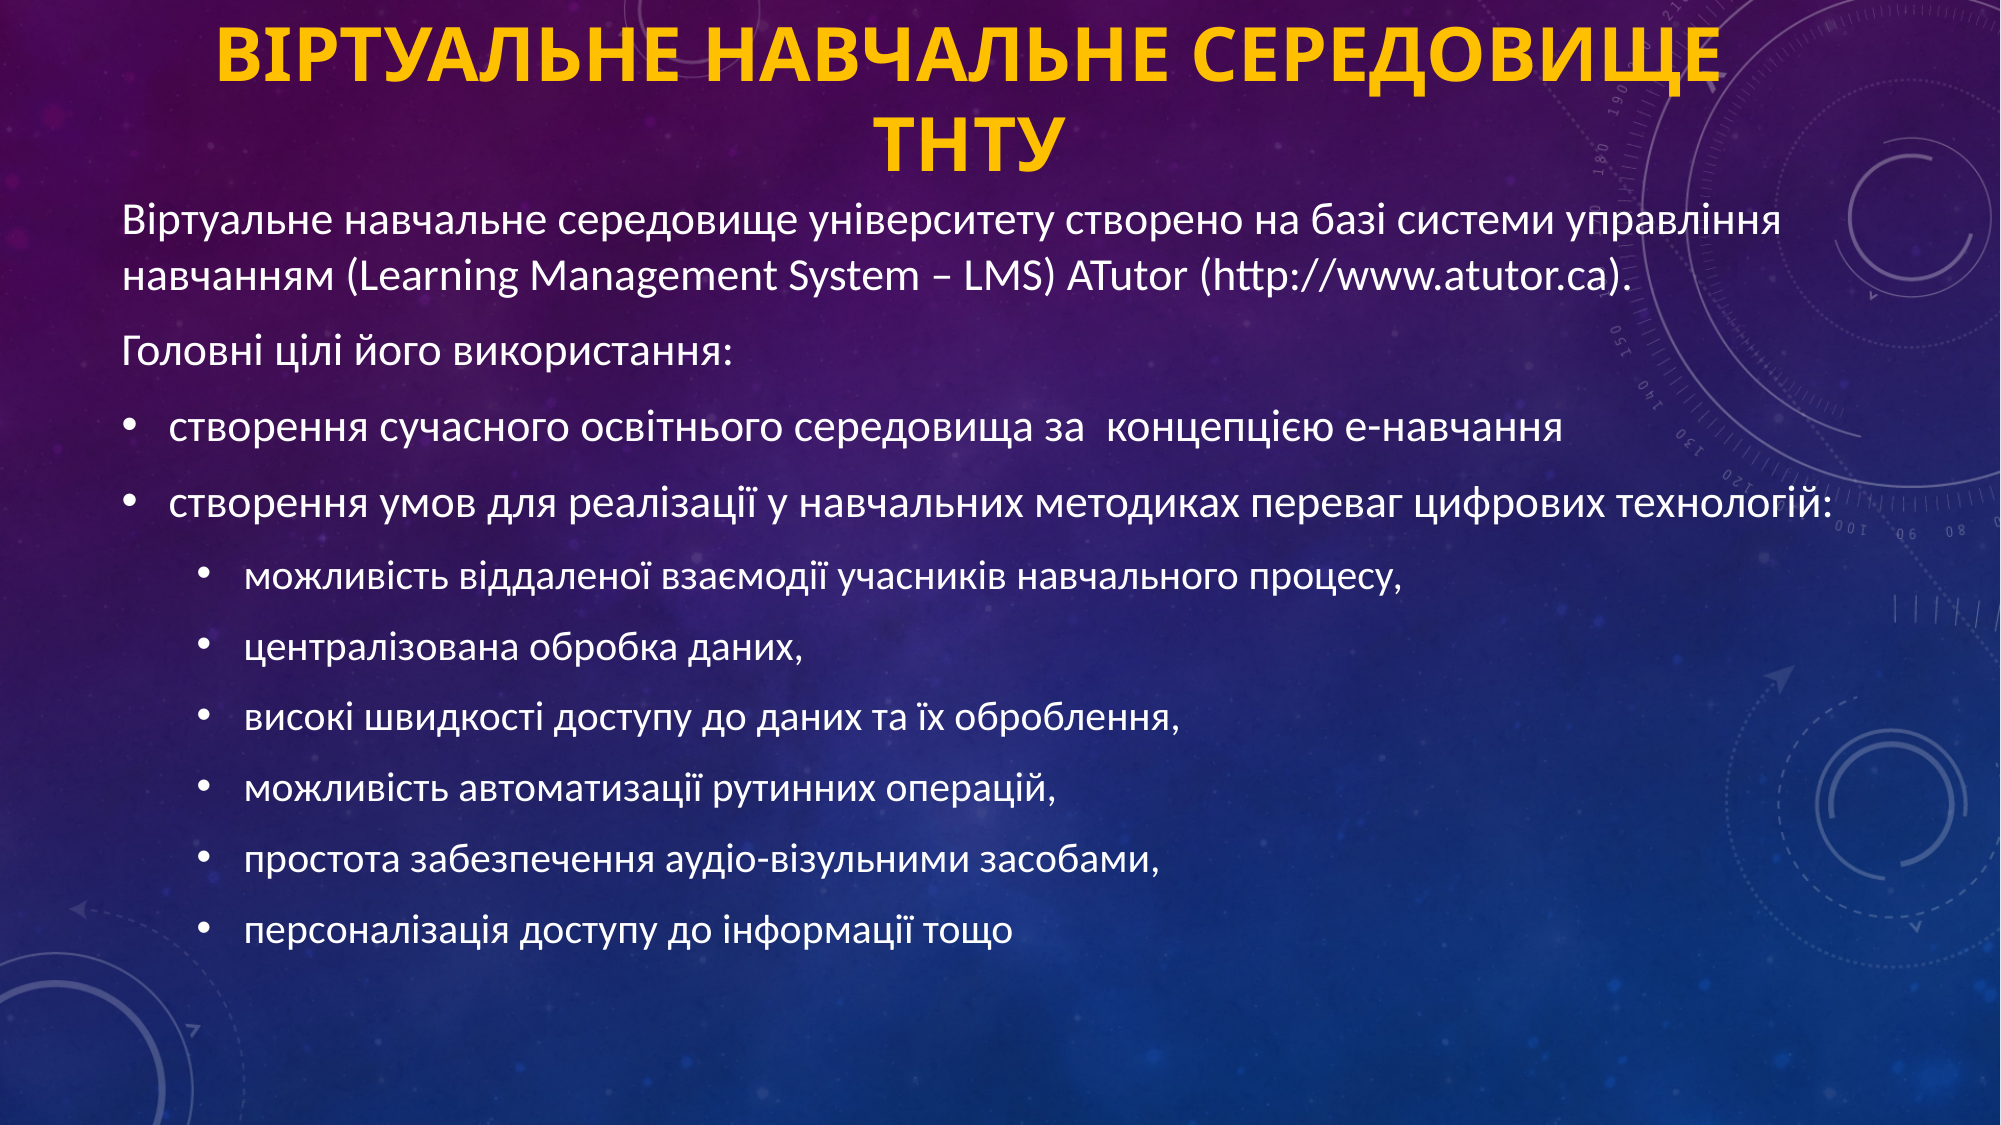

# віртуальнЕ навчальнЕ середовищЕ ТНТУ
Віртуальне навчальне середовище університету створено на базі системи управління навчанням (Learning Management System – LMS) ATutor (http://www.atutor.ca).
Головні цілі його використання:
створення сучасного освітнього середовища за концепцією е-навчання
створення умов для реалізації у навчальних методиках переваг цифрових технологій:
можливість віддаленої взаємодії учасників навчального процесу,
централізована обробка даних,
високі швидкості доступу до даних та їх оброблення,
можливість автоматизації рутинних операцій,
простота забезпечення аудіо-візульними засобами,
персоналізація доступу до інформації тощо